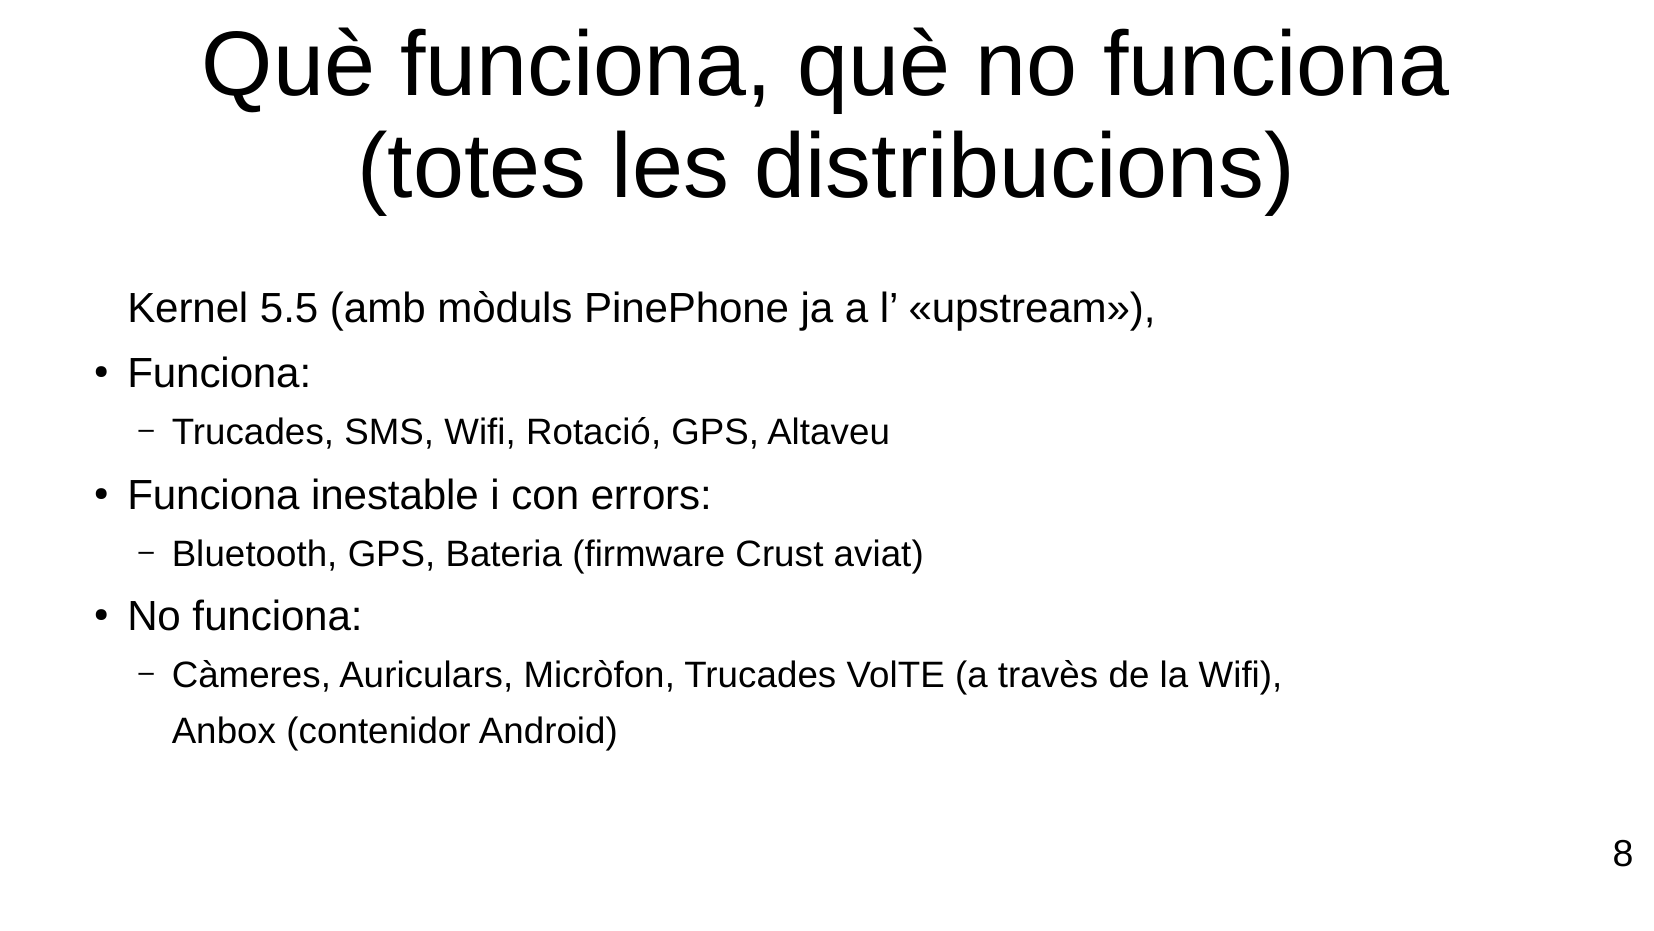

# Què funciona, què no funciona (totes les distribucions)
Kernel 5.5 (amb mòduls PinePhone ja a l’ «upstream»),
Funciona:
Trucades, SMS, Wifi, Rotació, GPS, Altaveu
Funciona inestable i con errors:
Bluetooth, GPS, Bateria (firmware Crust aviat)
No funciona:
Càmeres, Auriculars, Micròfon, Trucades VolTE (a travès de la Wifi),
Anbox (contenidor Android)